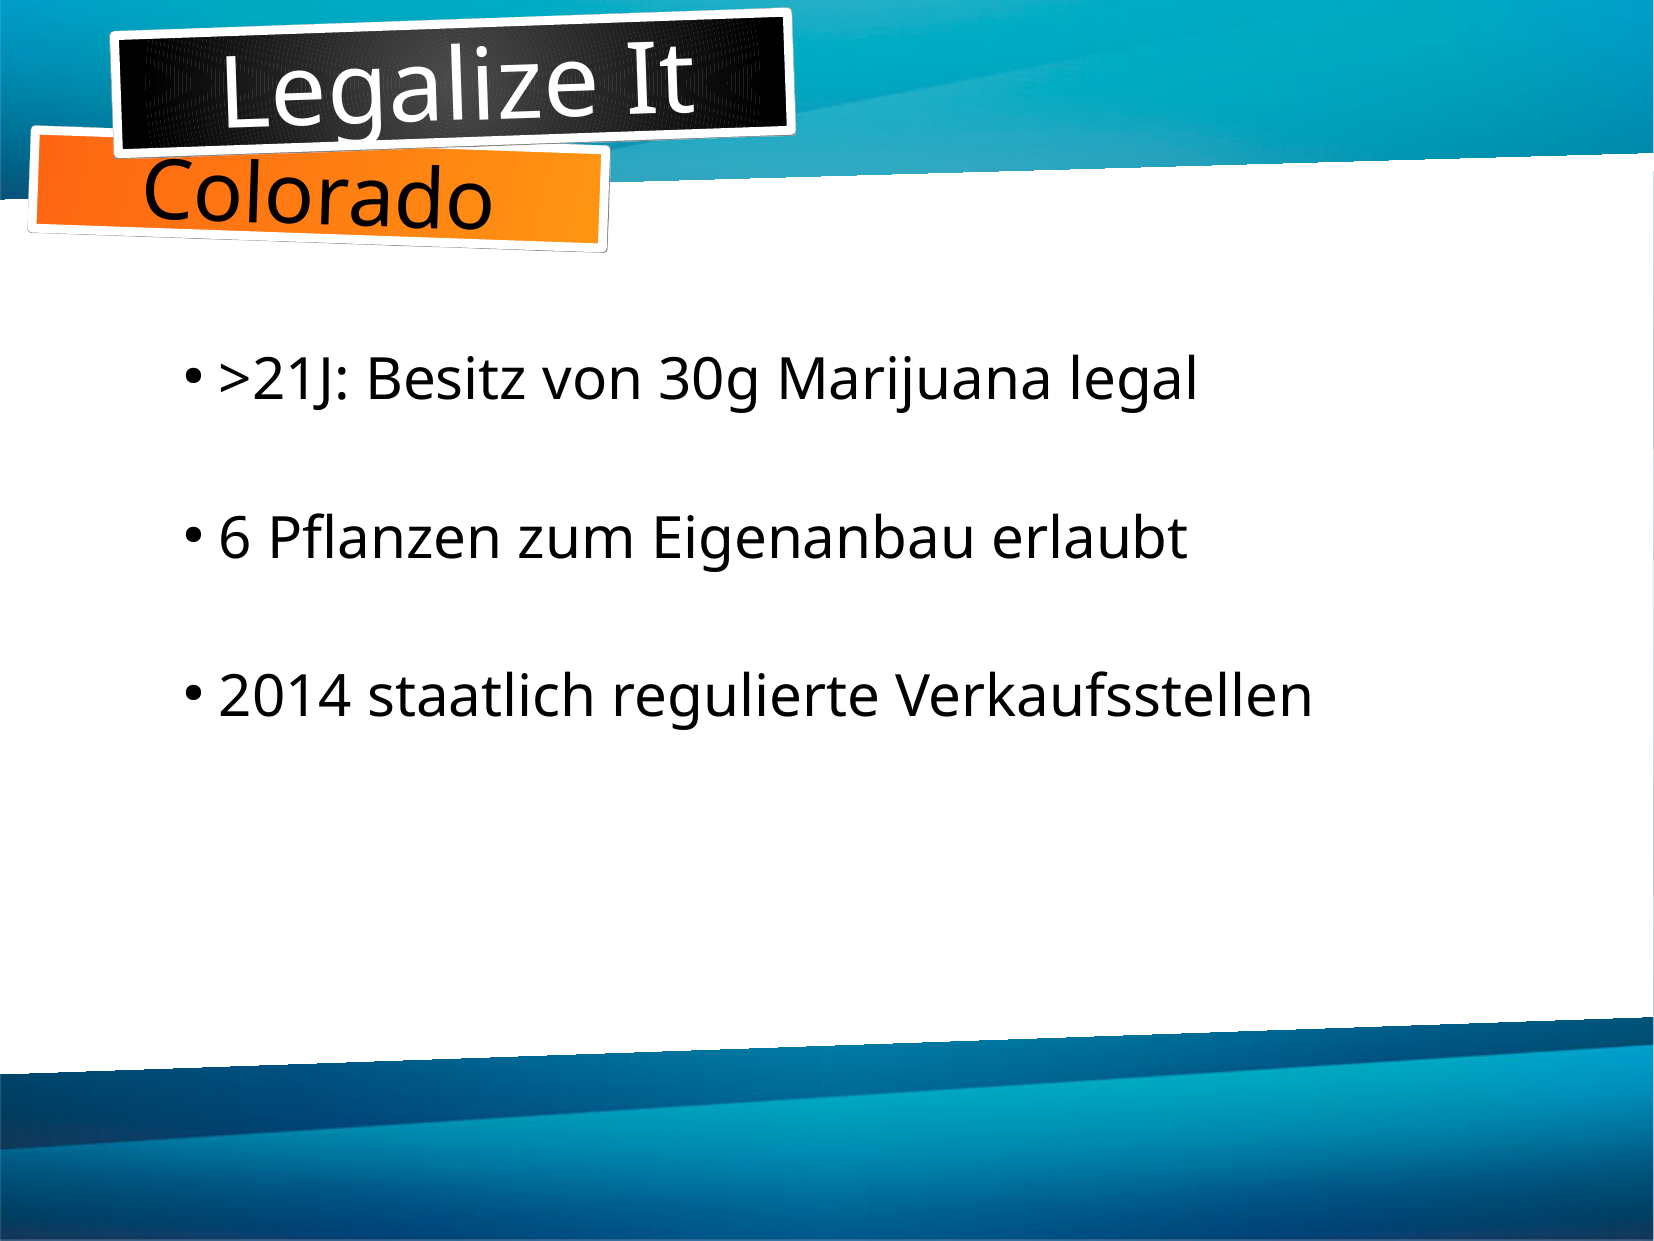

Legalize It
# Colorado
 >21J: Besitz von 30g Marijuana legal
 6 Pflanzen zum Eigenanbau erlaubt
 2014 staatlich regulierte Verkaufsstellen